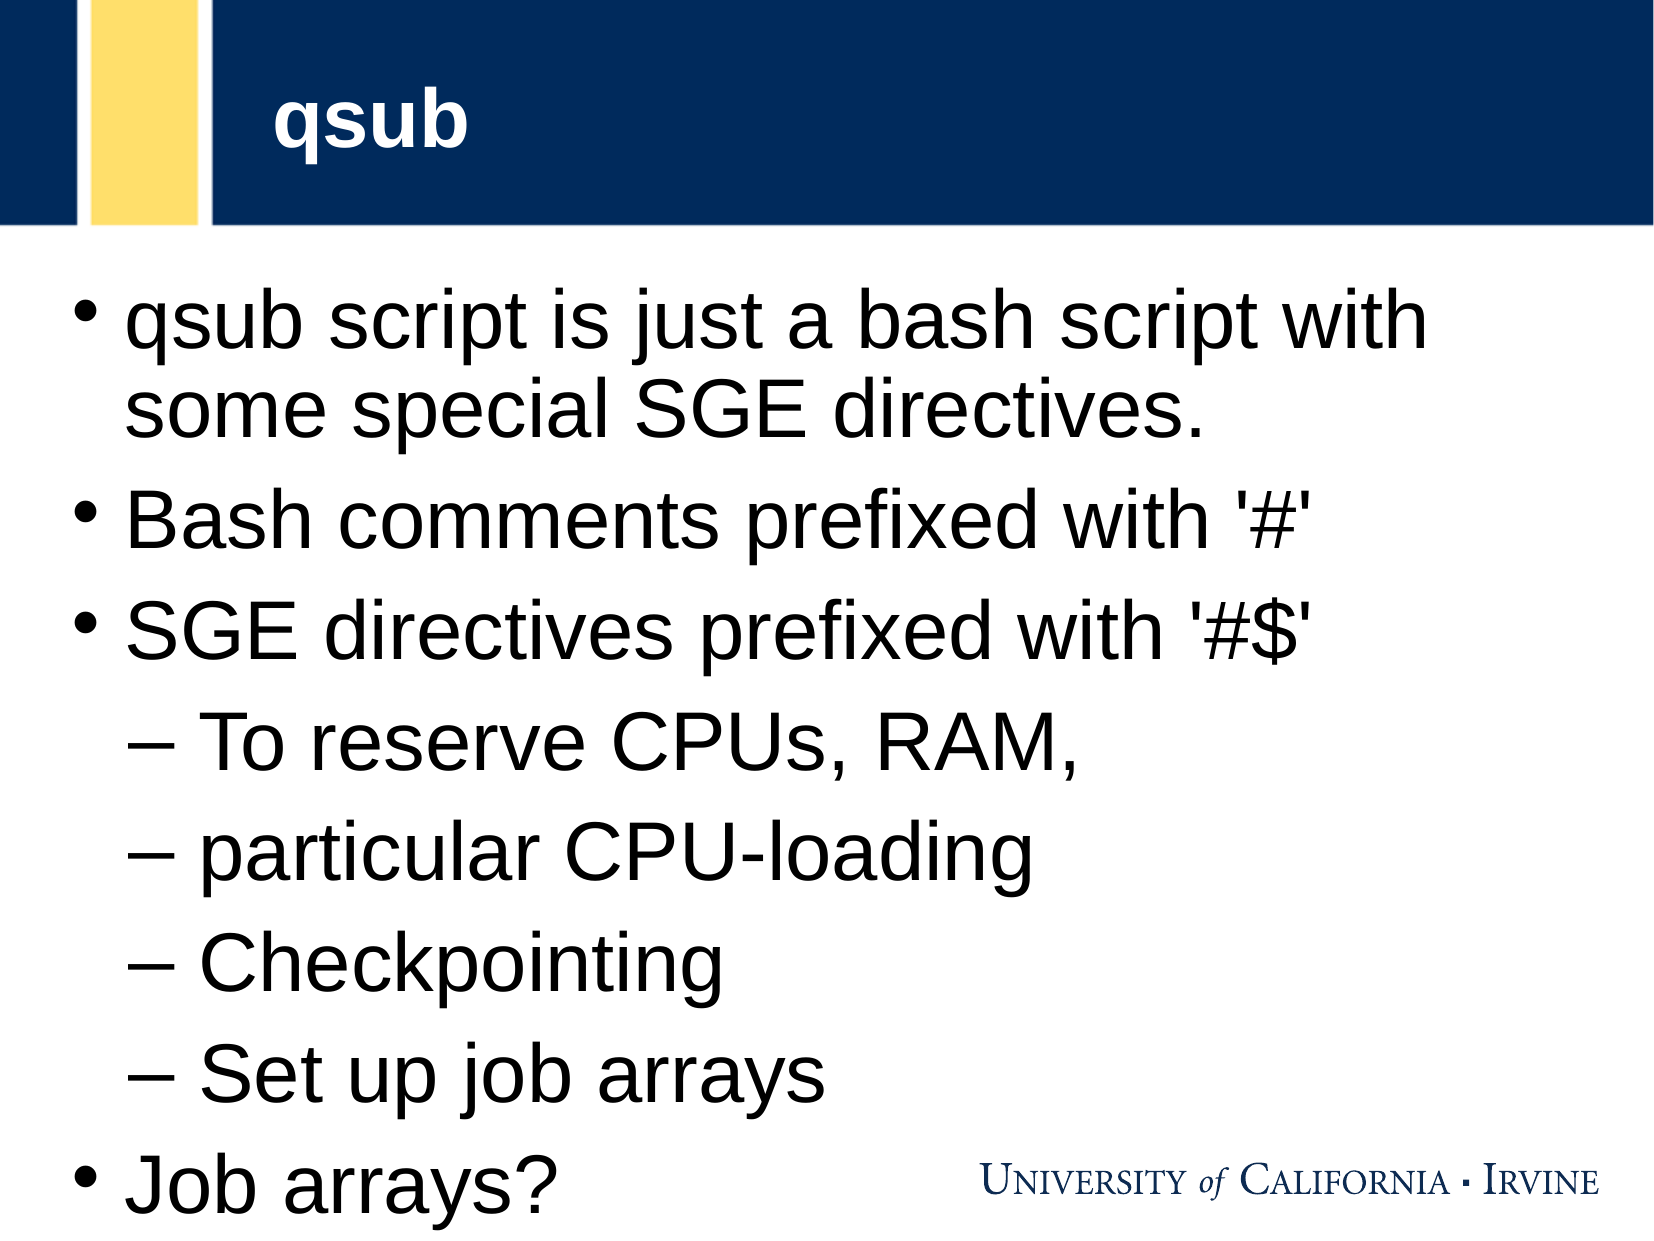

# qsub
qsub script is just a bash script with some special SGE directives.
Bash comments prefixed with '#'
SGE directives prefixed with '#$'
 To reserve CPUs, RAM,
 particular CPU-loading
 Checkpointing
 Set up job arrays
Job arrays?